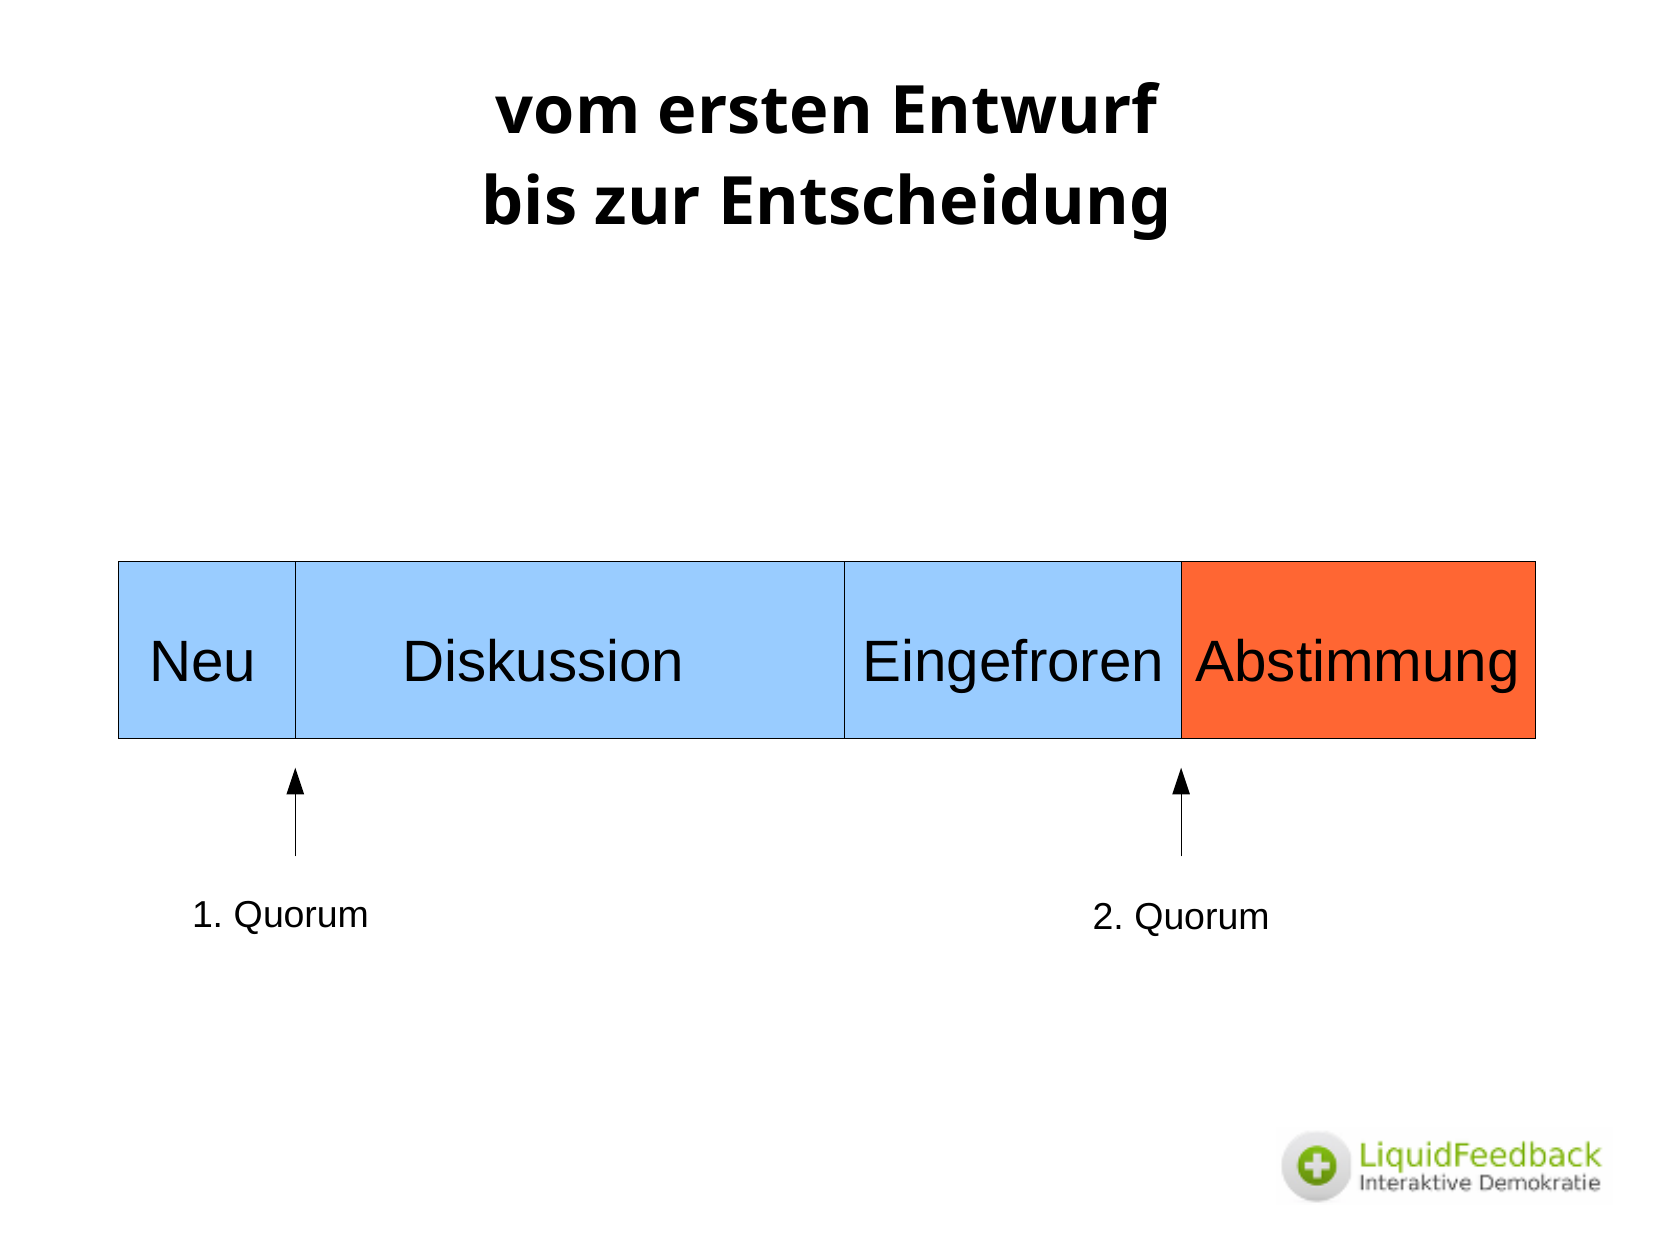

# vom ersten Entwurf bis zur Entscheidung
Neu Diskussion Eingefroren
Abstimmung
1. Quorum
2. Quorum